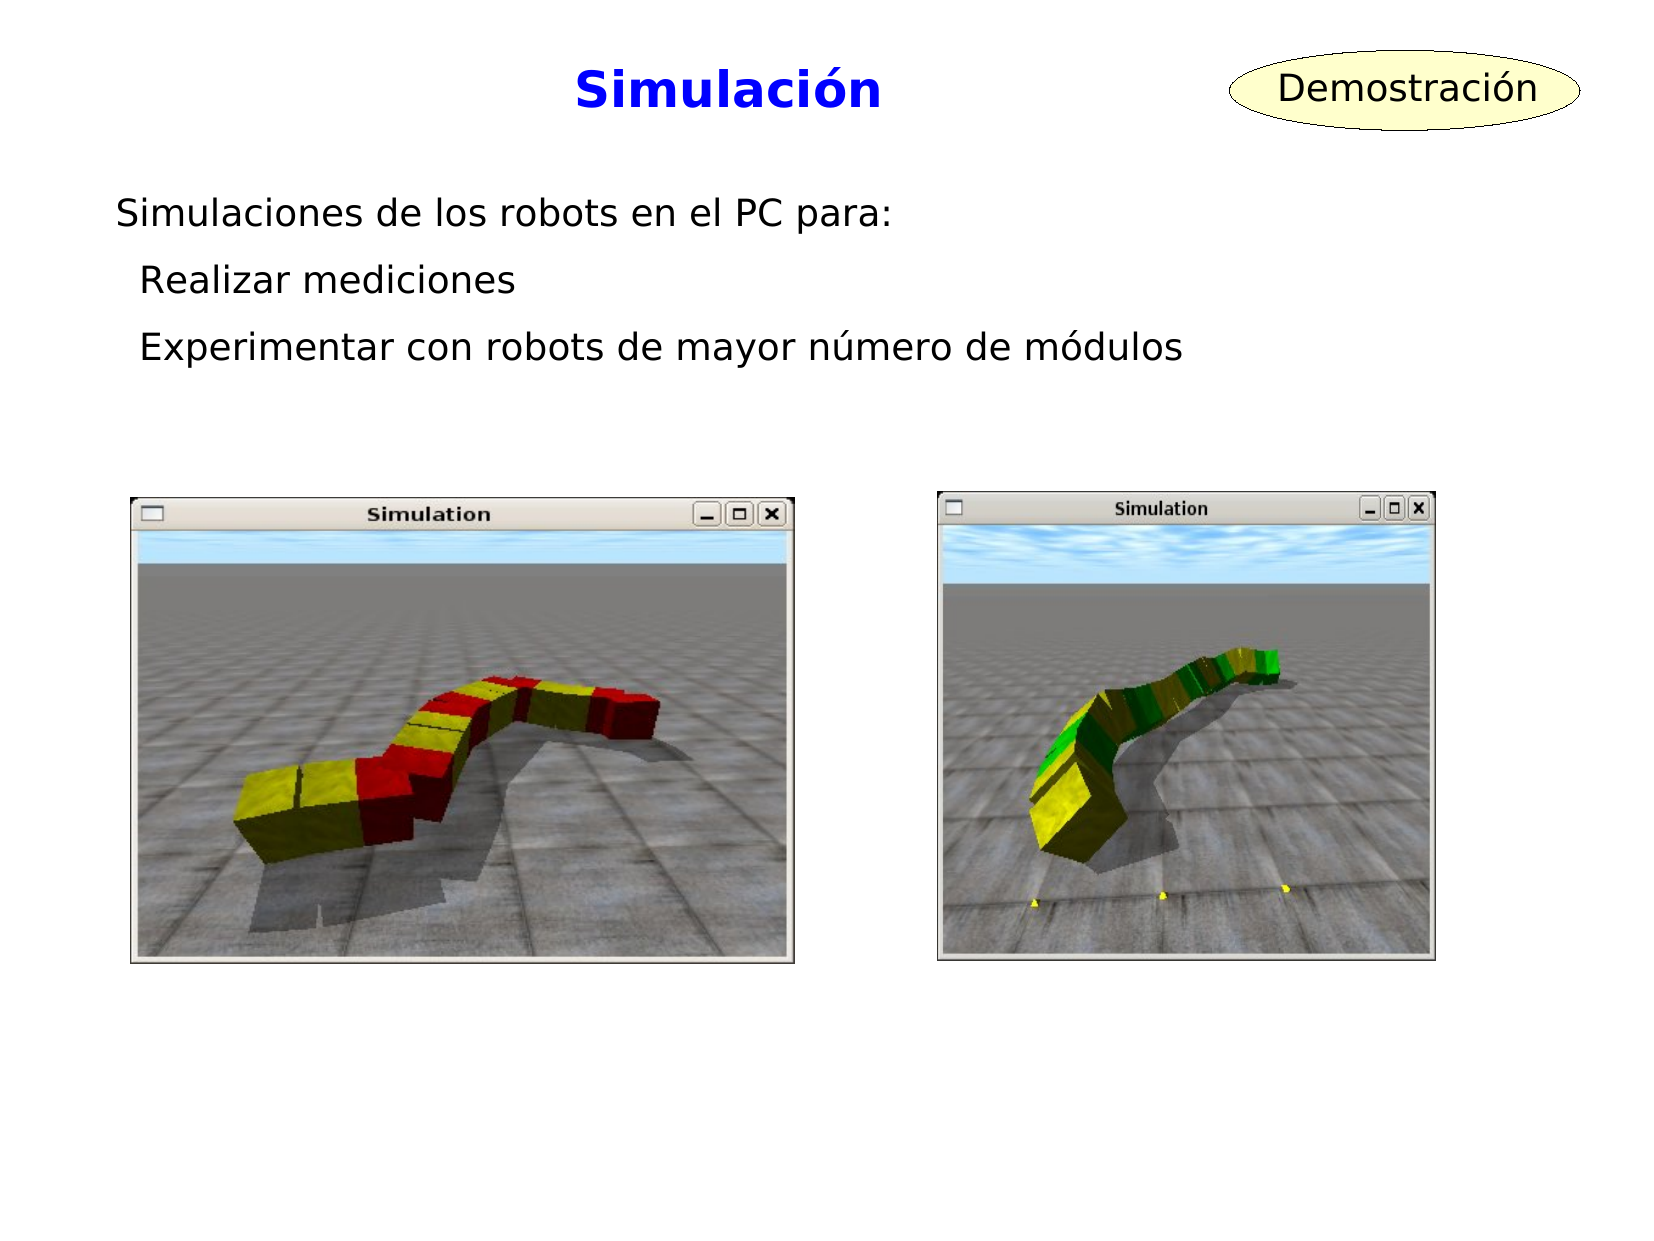

Demostración
Simulación
 Simulaciones de los robots en el PC para:
Realizar mediciones
Experimentar con robots de mayor número de módulos